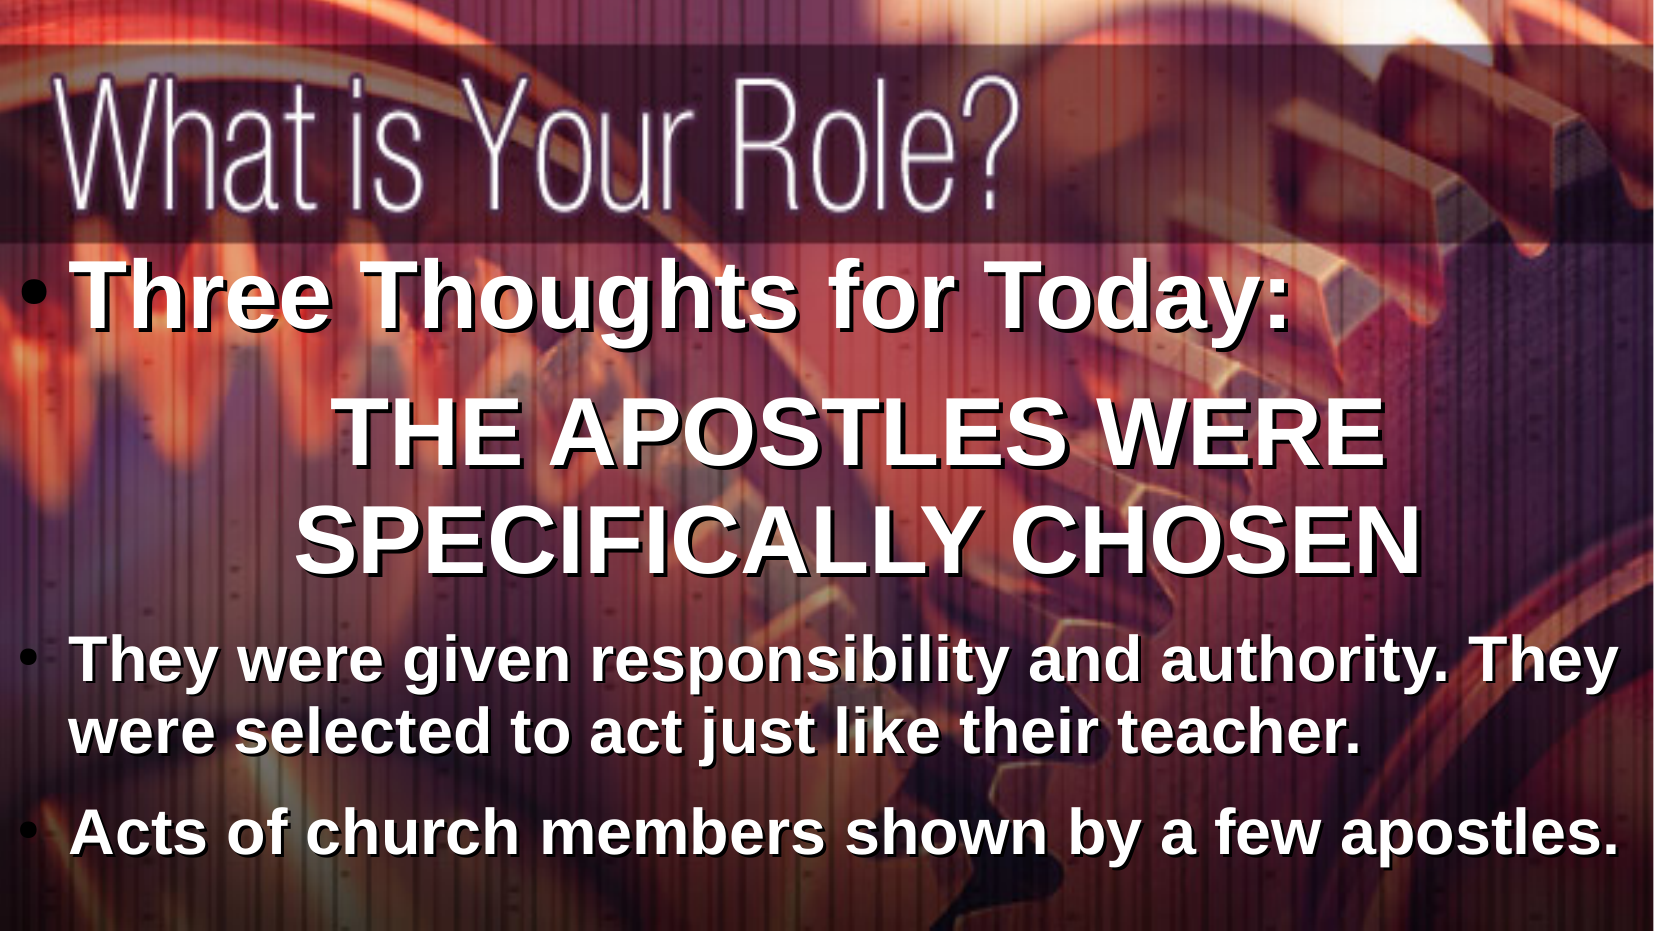

# Three Thoughts for Today:
THE APOSTLES WERE SPECIFICALLY CHOSEN
They were given responsibility and authority. They were selected to act just like their teacher.
Acts of church members shown by a few apostles.